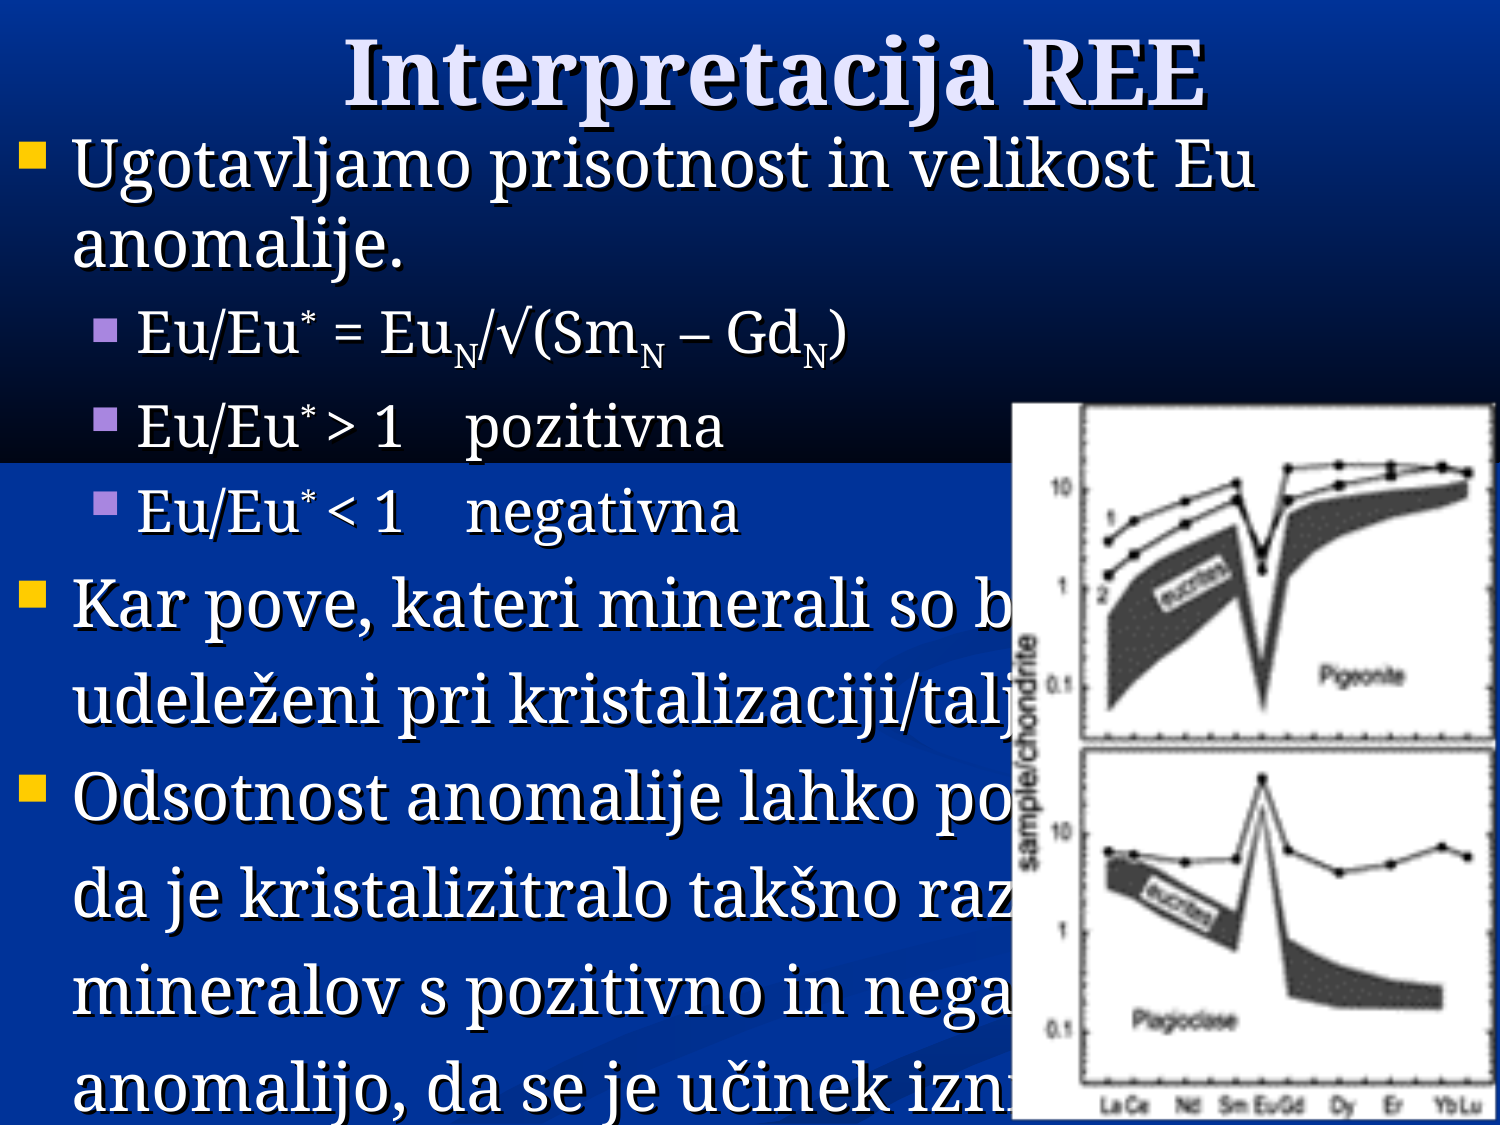

# Interpretacija REE
Ugotavljamo prisotnost in velikost Eu anomalije.
Eu/Eu* = EuN/√(SmN – GdN)
Eu/Eu* > 1 	pozitivna
Eu/Eu* < 1	negativna
Kar pove, kateri minerali so bili
	udeleženi pri kristalizaciji/taljenju.
Odsotnost anomalije lahko pomeni,
	da je kristalizitralo takšno razmerje
	mineralov s pozitivno in negativno
	anomalijo, da se je učinek izničil.